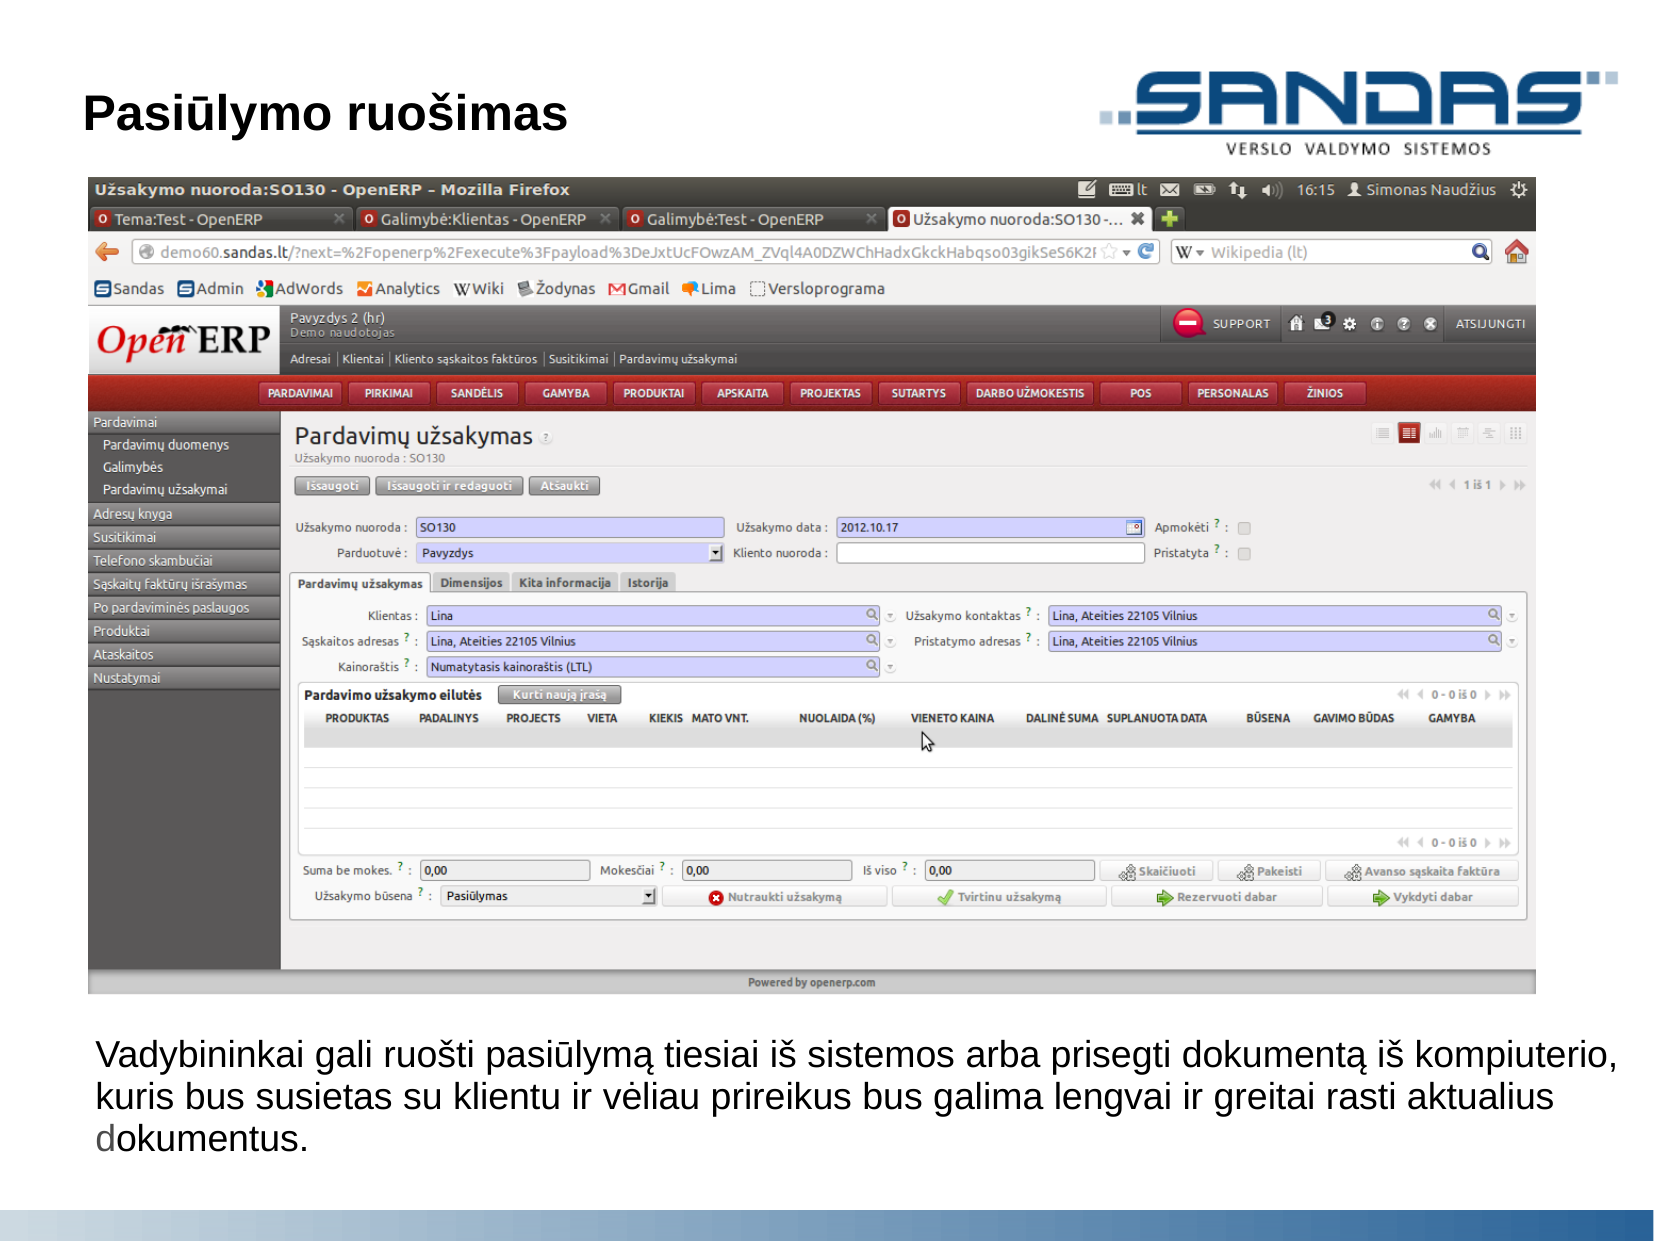

# Pasiūlymo ruošimas
Vadybininkai gali ruošti pasiūlymą tiesiai iš sistemos arba prisegti dokumentą iš kompiuterio,
kuris bus susietas su klientu ir vėliau prireikus bus galima lengvai ir greitai rasti aktualius
dokumentus.